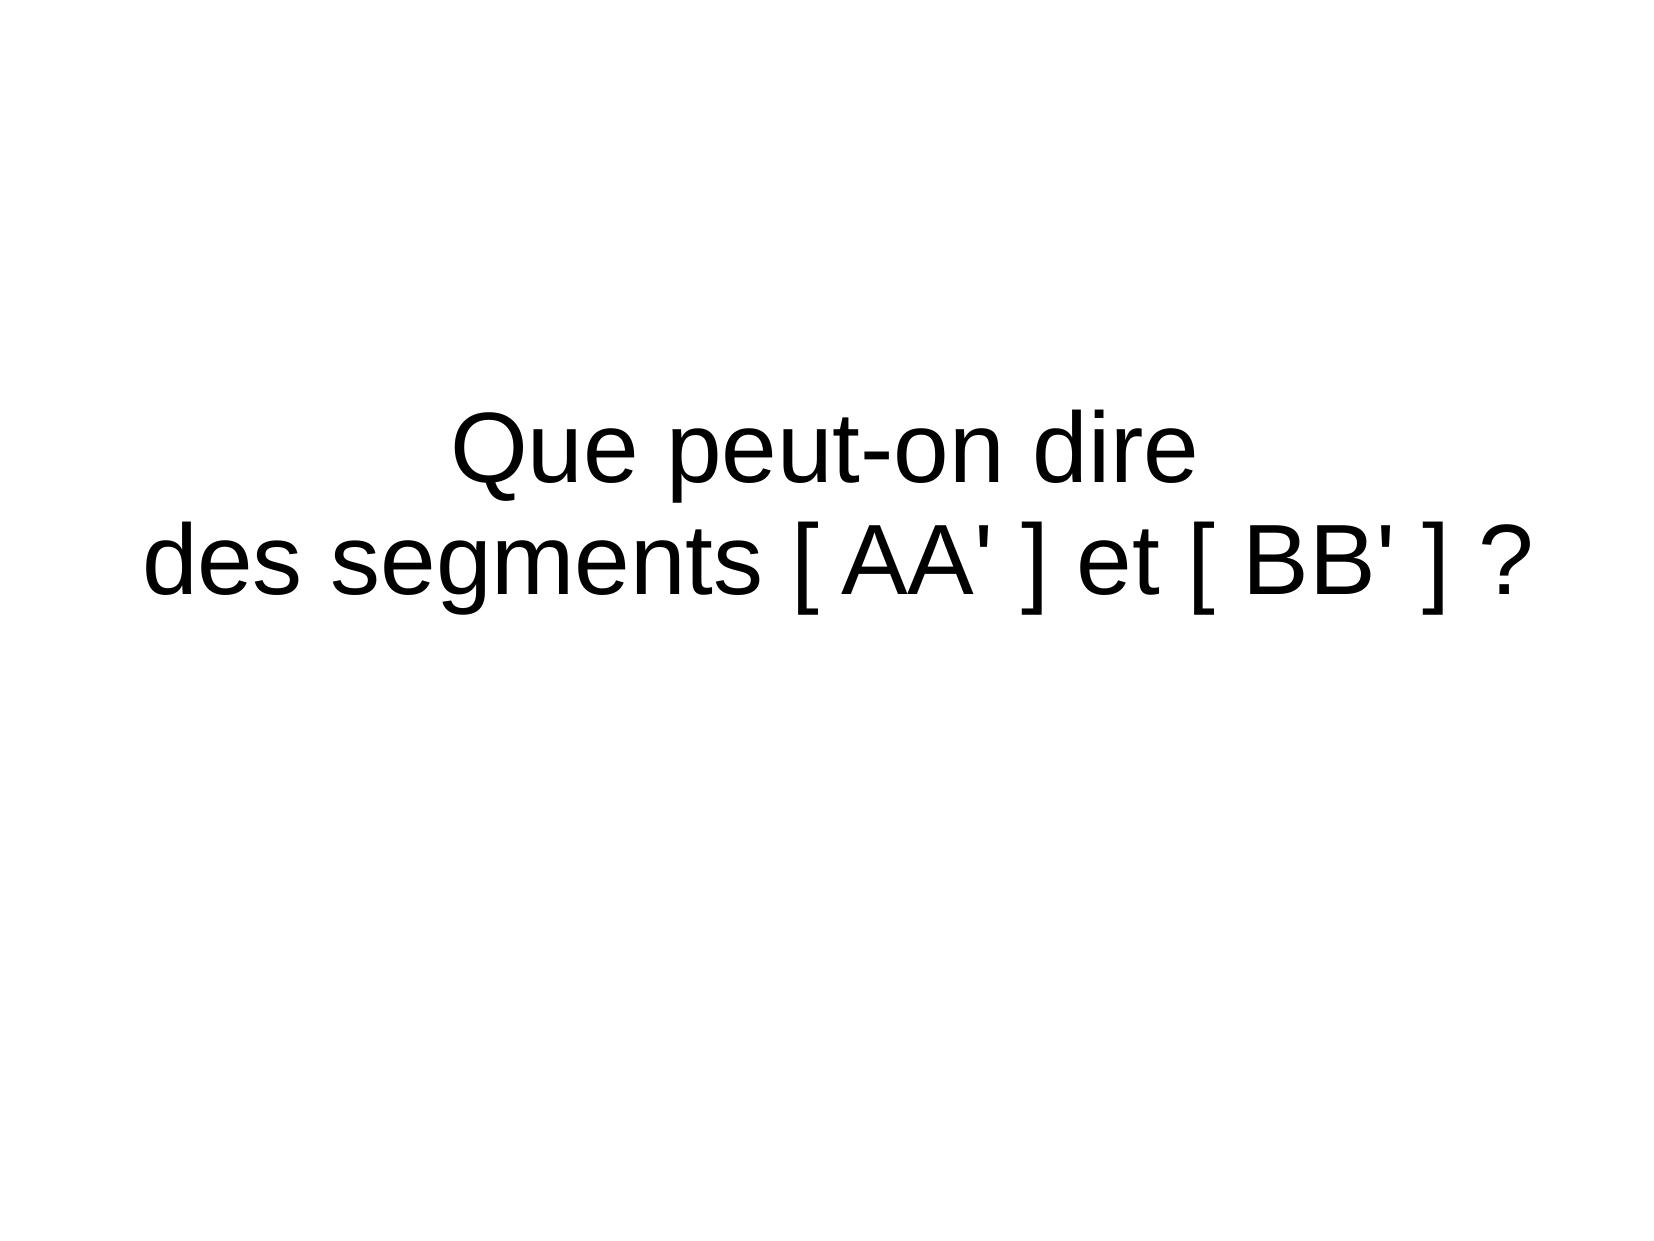

# Que peut-on dire
des segments [ AA' ] et [ BB' ] ?